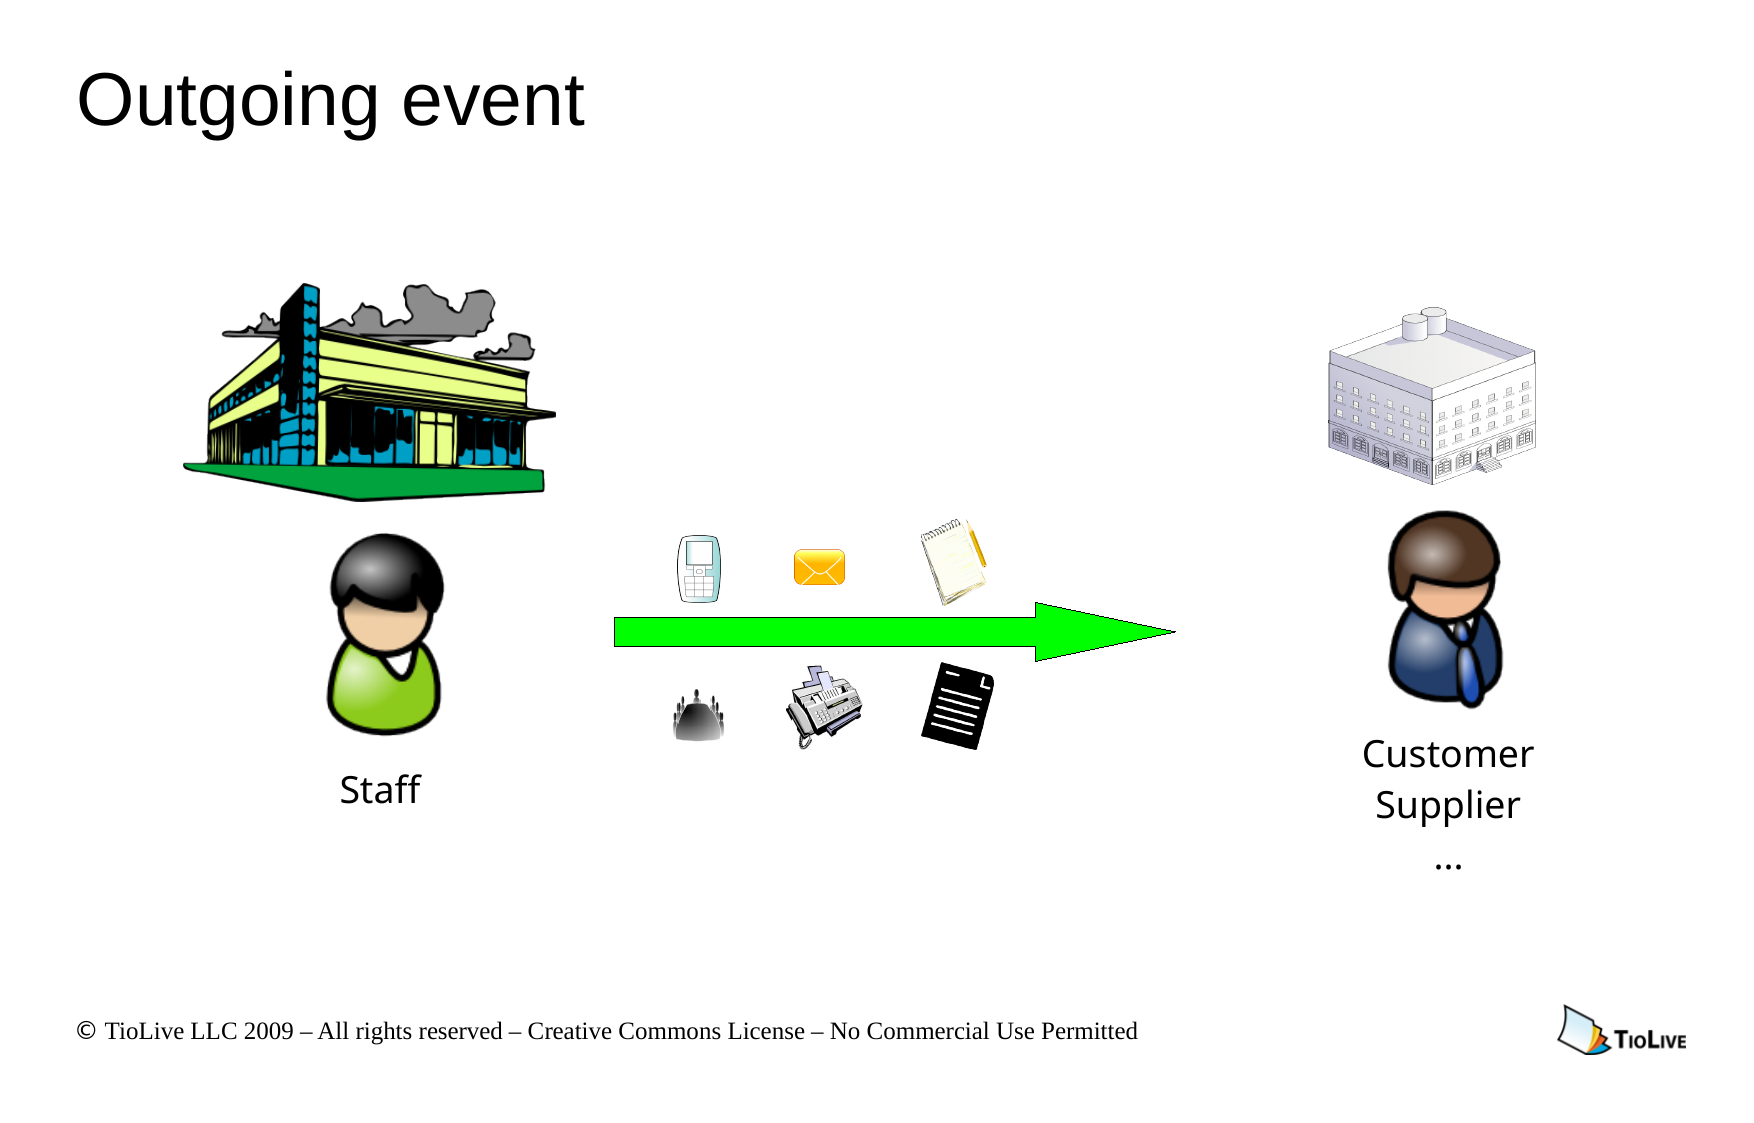

# Outgoing event
Customer
Supplier
...
Staff